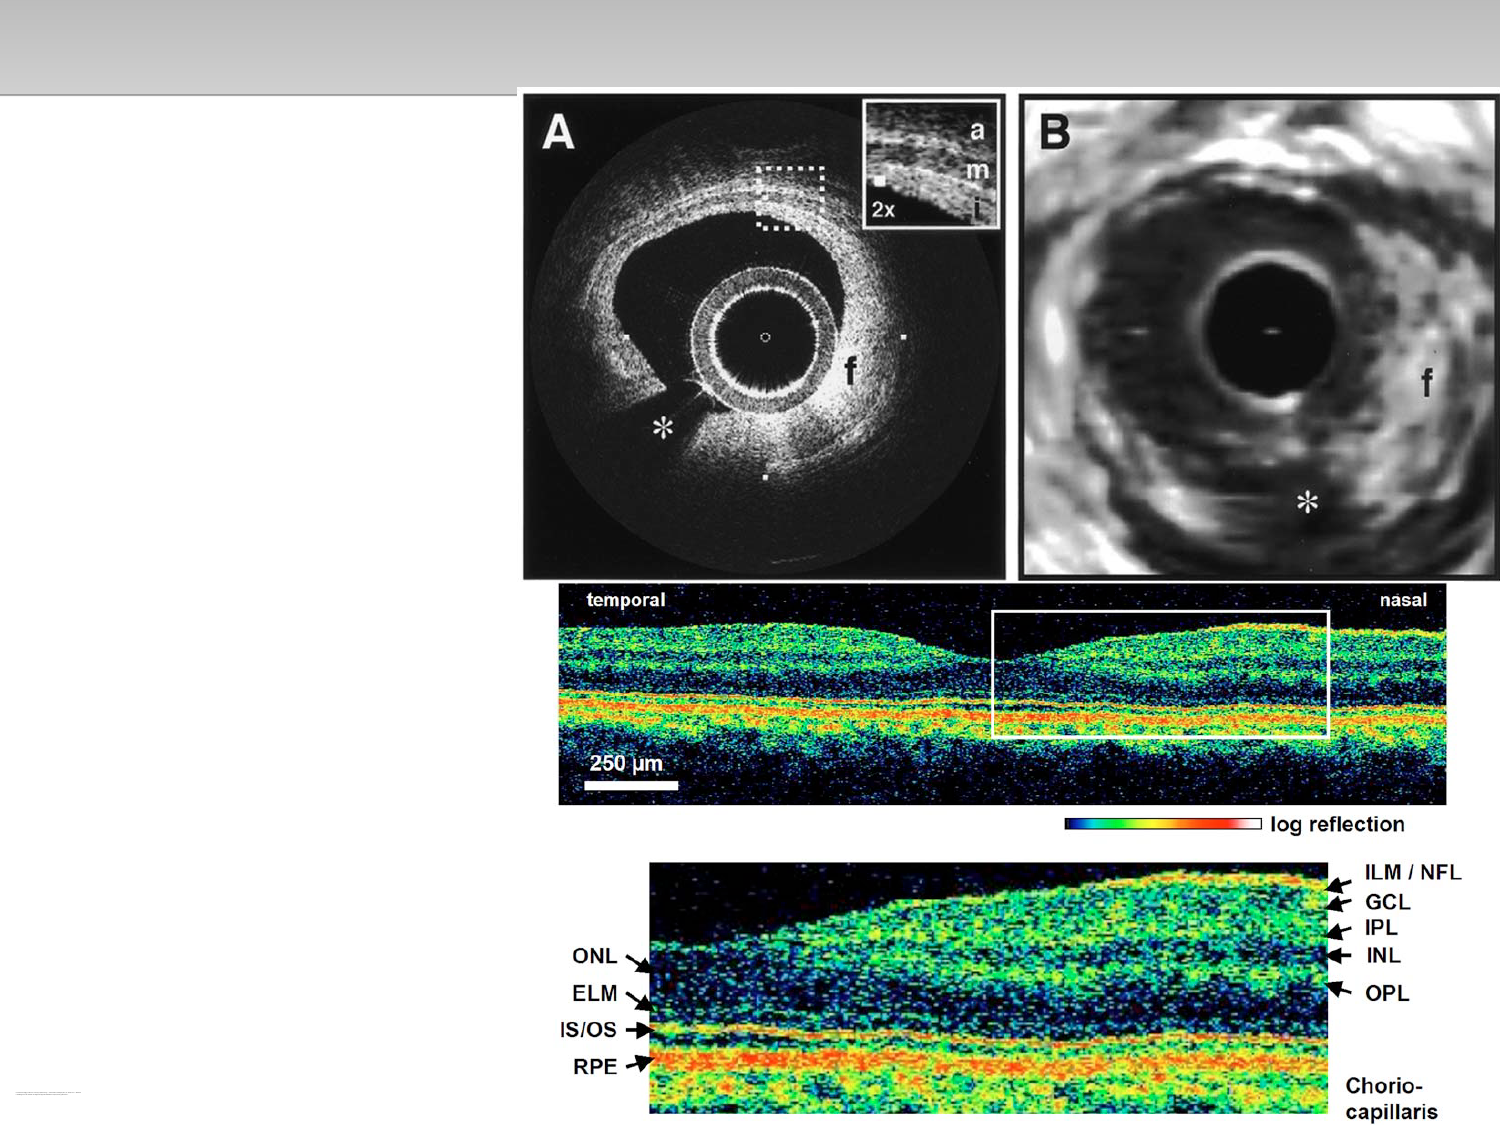

#
Intravascular imaging of a fibrous coronary plaque showing: i—intimia with intimial hyperplasia, m—media, and a—adventitia.
The left figure is an intravascular OCT image showing a clear delineation of layers, including the internal *.